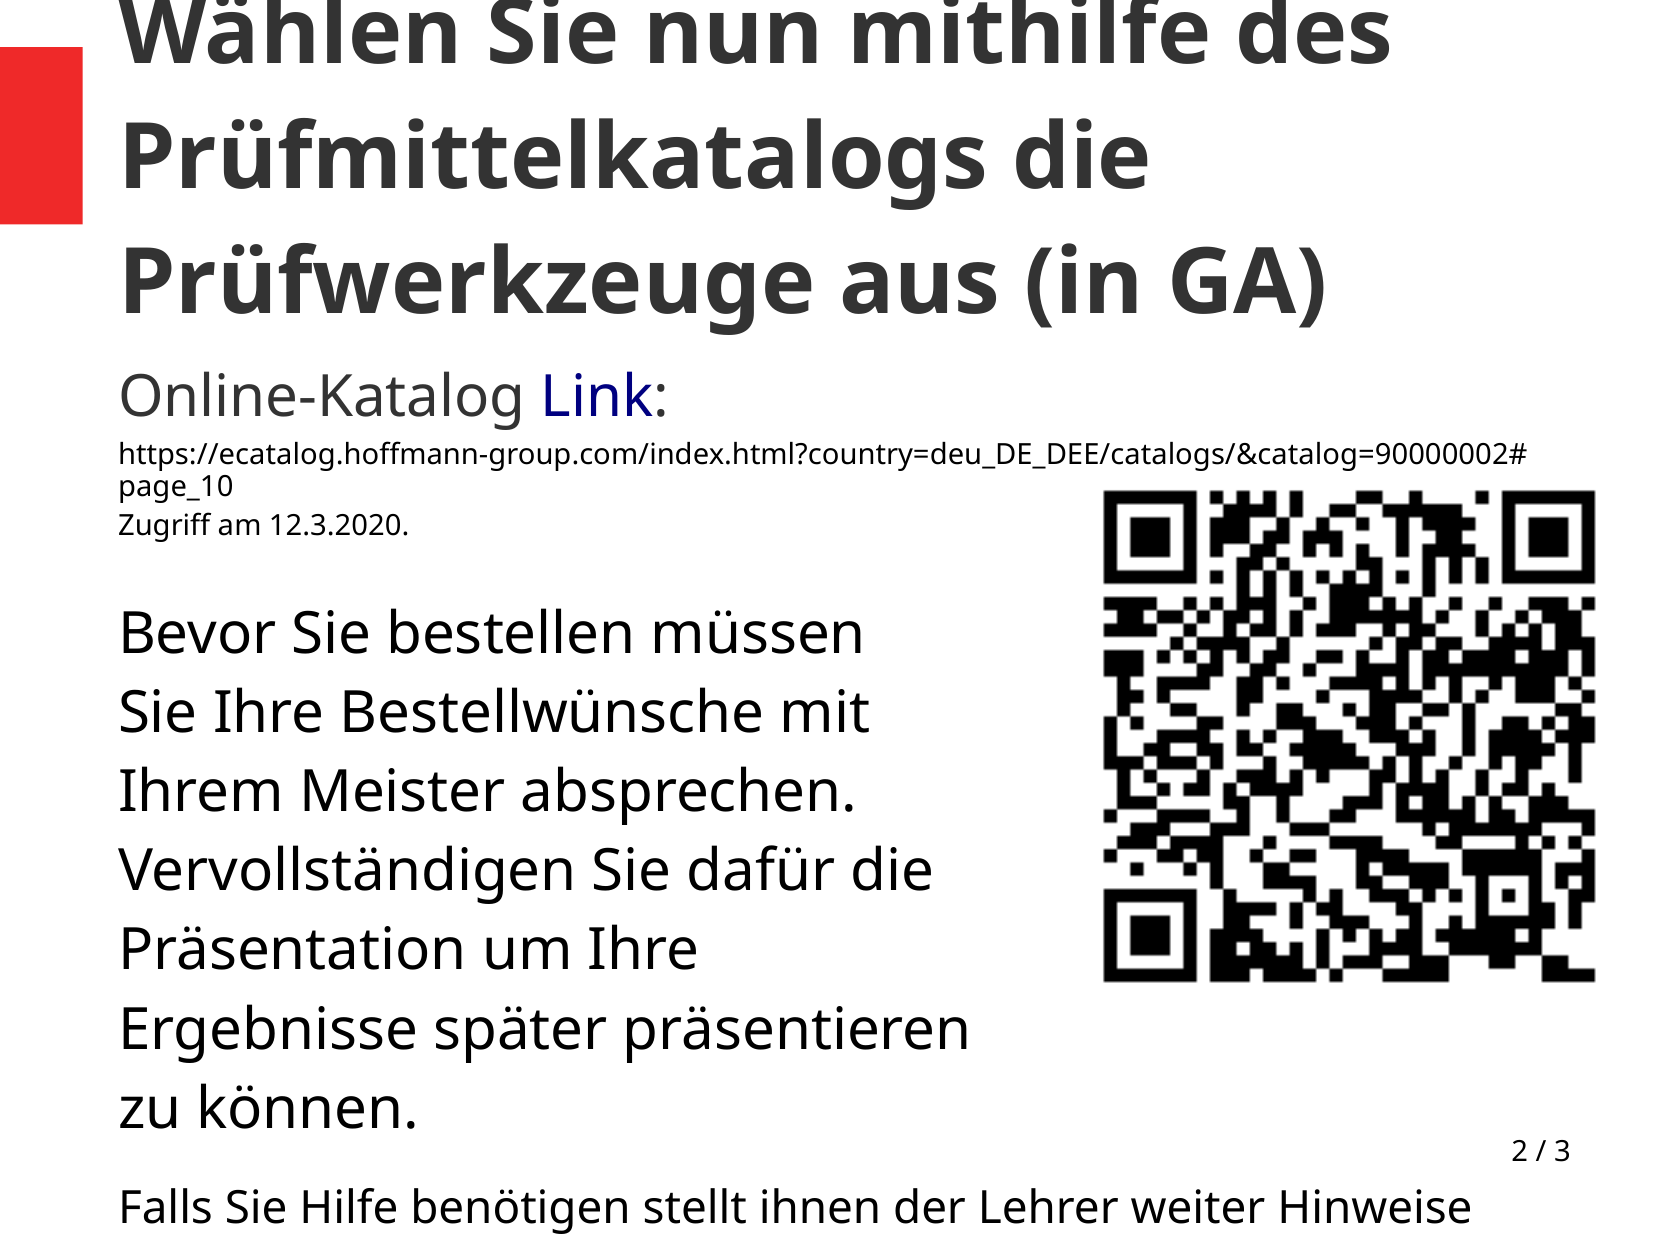

# Wählen Sie nun mithilfe des Prüfmittelkatalogs die Prüfwerkzeuge aus (in GA)
Online-Katalog Link:
https://ecatalog.hoffmann-group.com/index.html?country=deu_DE_DEE/catalogs/&catalog=90000002#page_10Zugriff am 12.3.2020.
Bevor Sie bestellen müssen
Sie Ihre Bestellwünsche mit
Ihrem Meister absprechen.
Vervollständigen Sie dafür die
Präsentation um Ihre
Ergebnisse später präsentieren
zu können.
Falls Sie Hilfe benötigen stellt ihnen der Lehrer weiter Hinweise zur Verfügung.
2